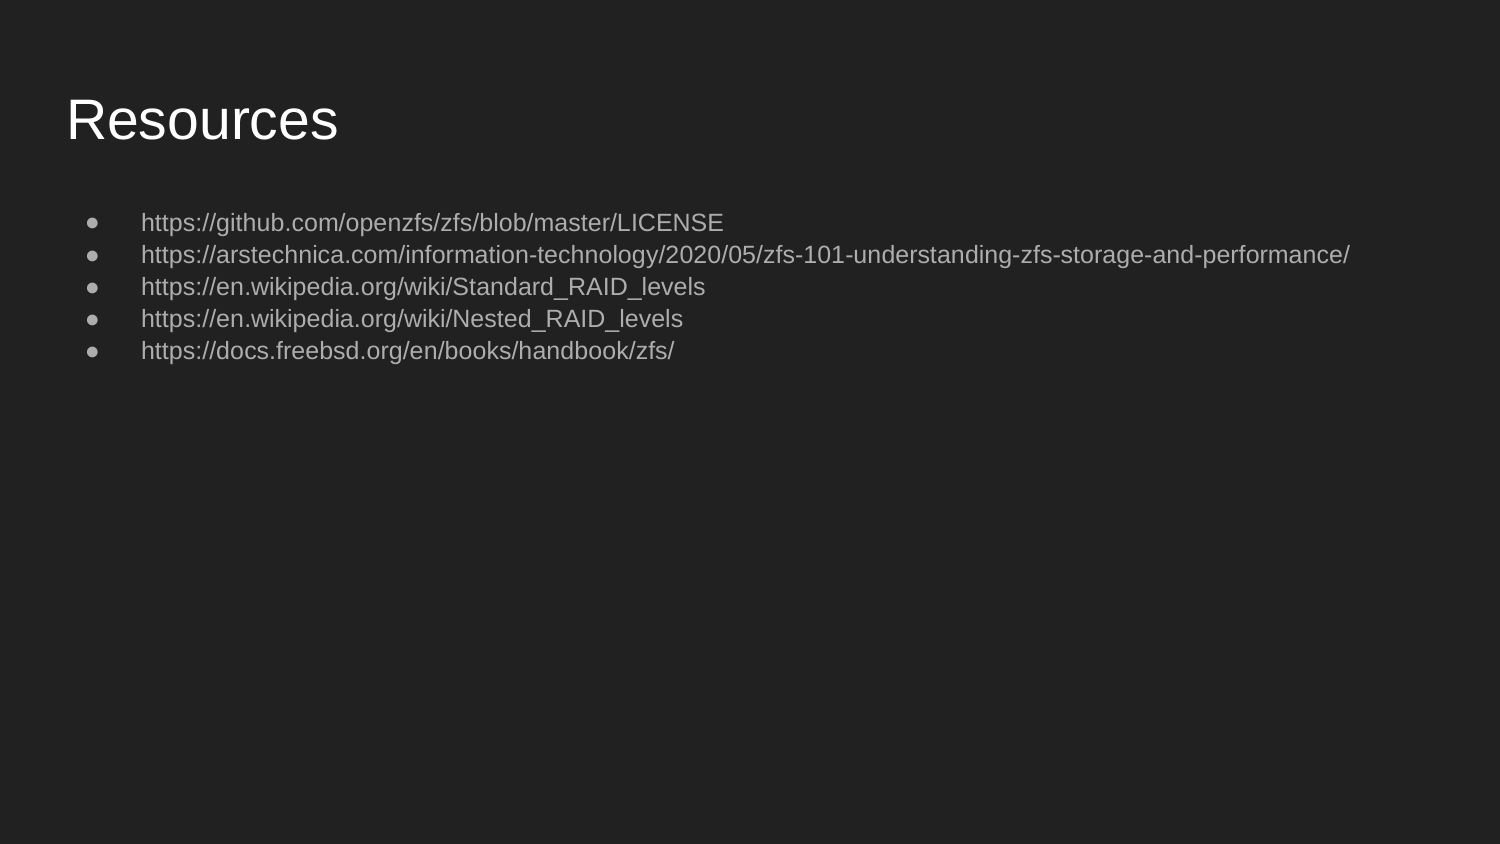

# Resources
https://github.com/openzfs/zfs/blob/master/LICENSE
https://arstechnica.com/information-technology/2020/05/zfs-101-understanding-zfs-storage-and-performance/
https://en.wikipedia.org/wiki/Standard_RAID_levels
https://en.wikipedia.org/wiki/Nested_RAID_levels
https://docs.freebsd.org/en/books/handbook/zfs/